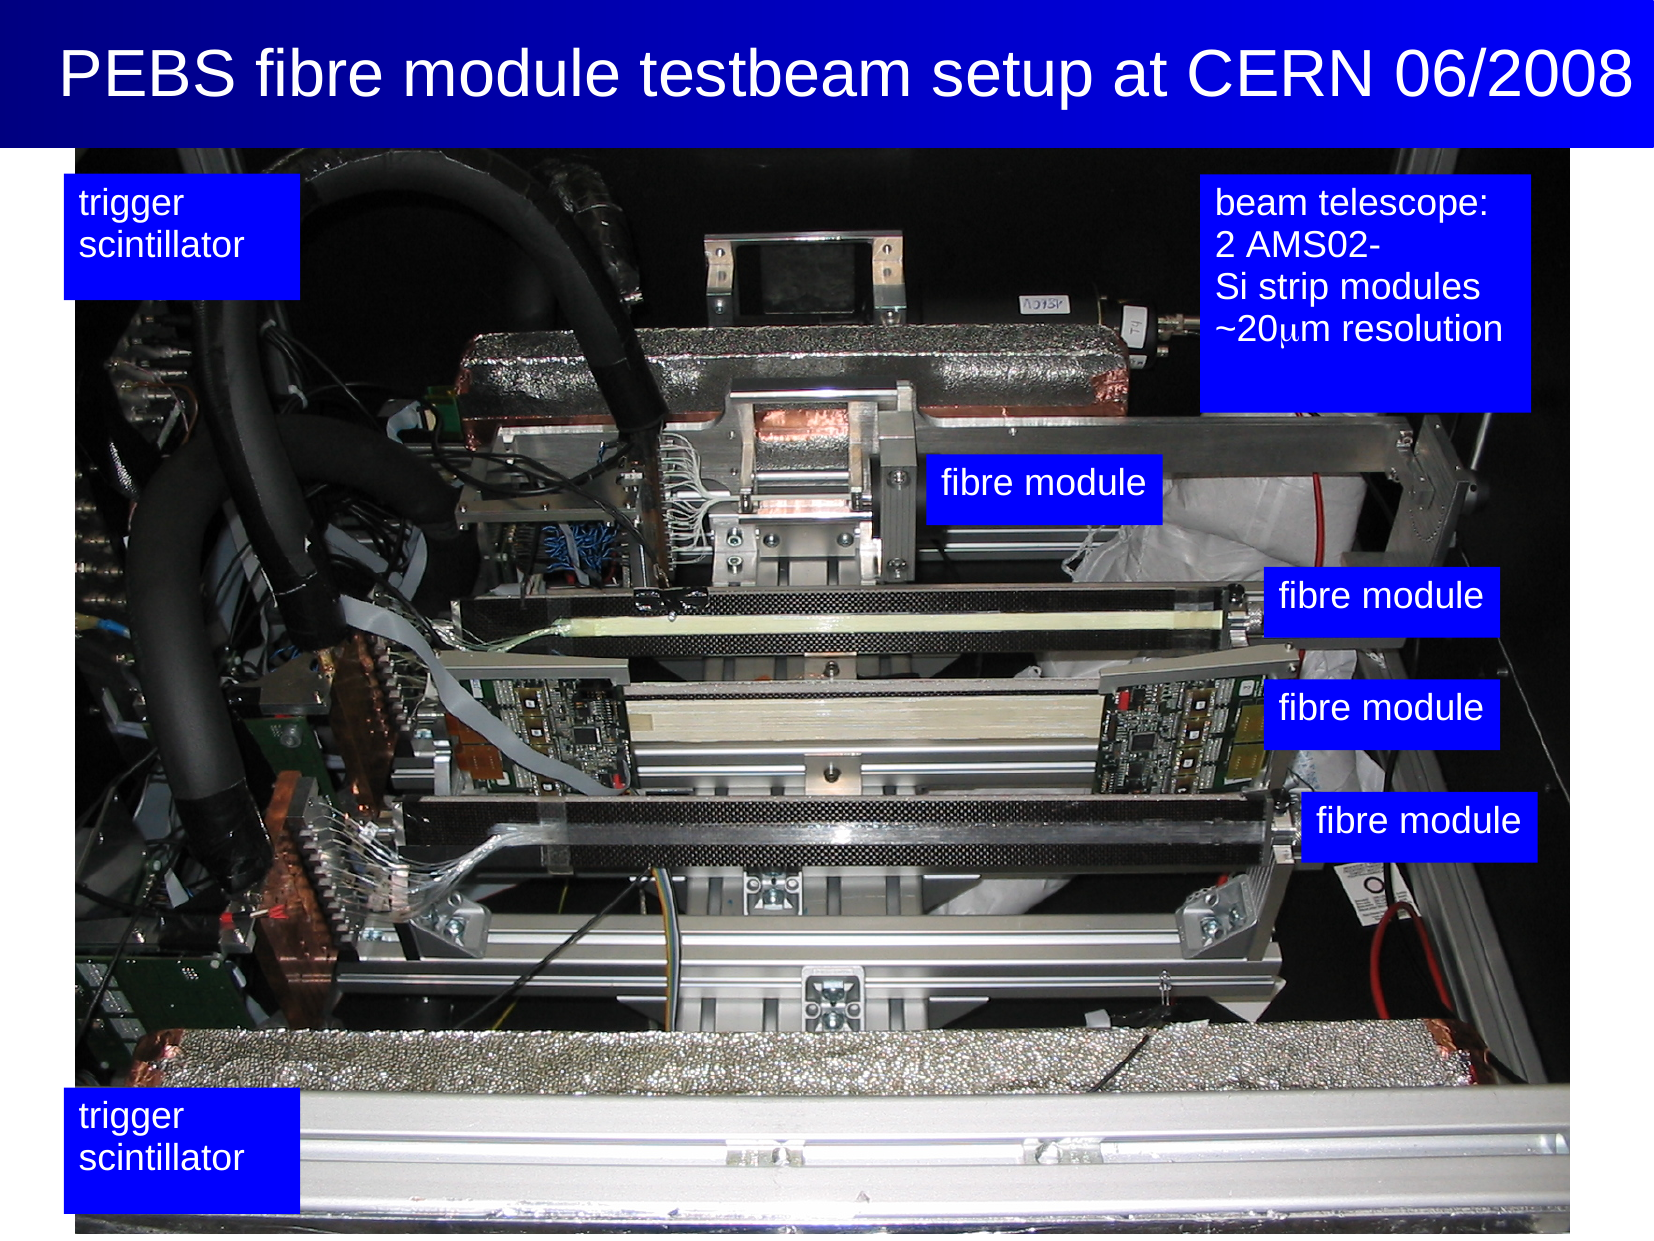

# PEBS fibre module testbeam setup at CERN 06/2008
trigger scintillator
beam telescope:
2 AMS02-
Si strip modules
~20m resolution
fibre module
fibre module
fibre module
fibre module
trigger scintillator